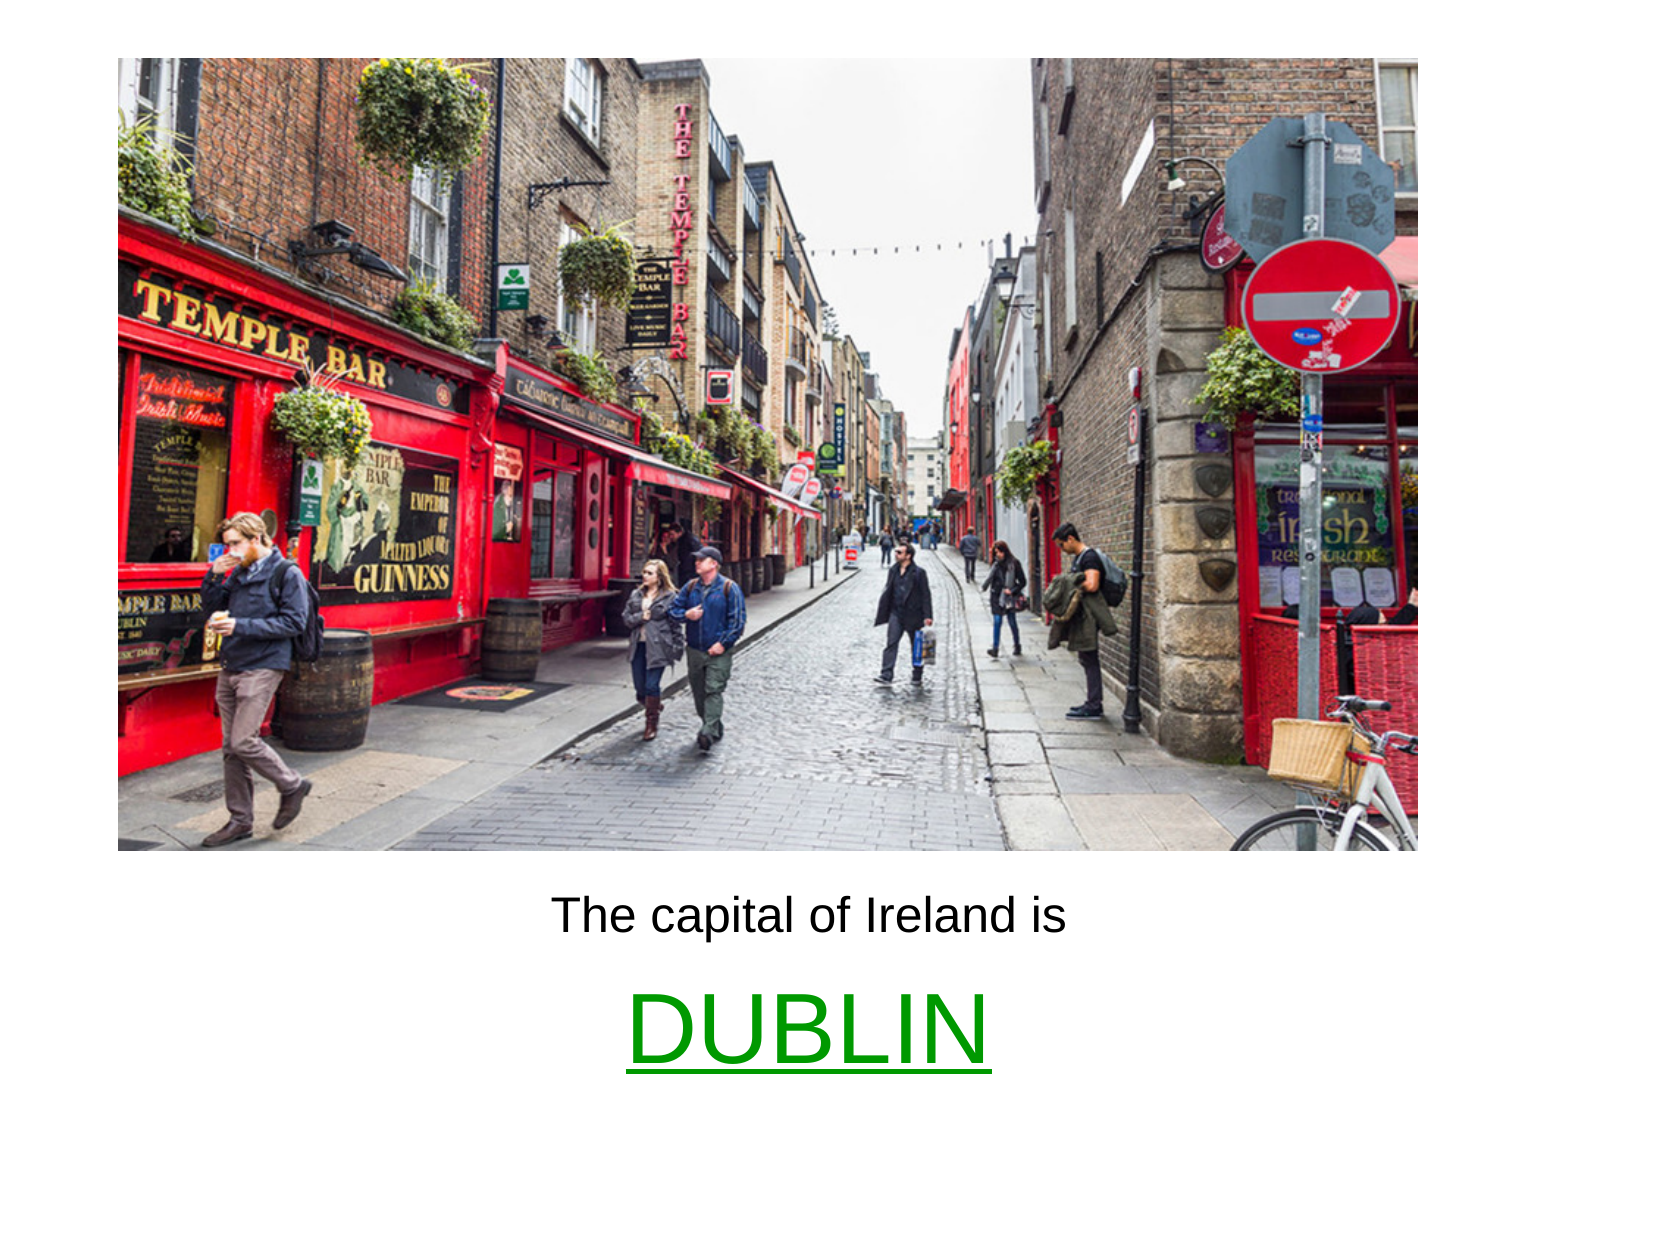

# The capital of Ireland is
DUBLIN